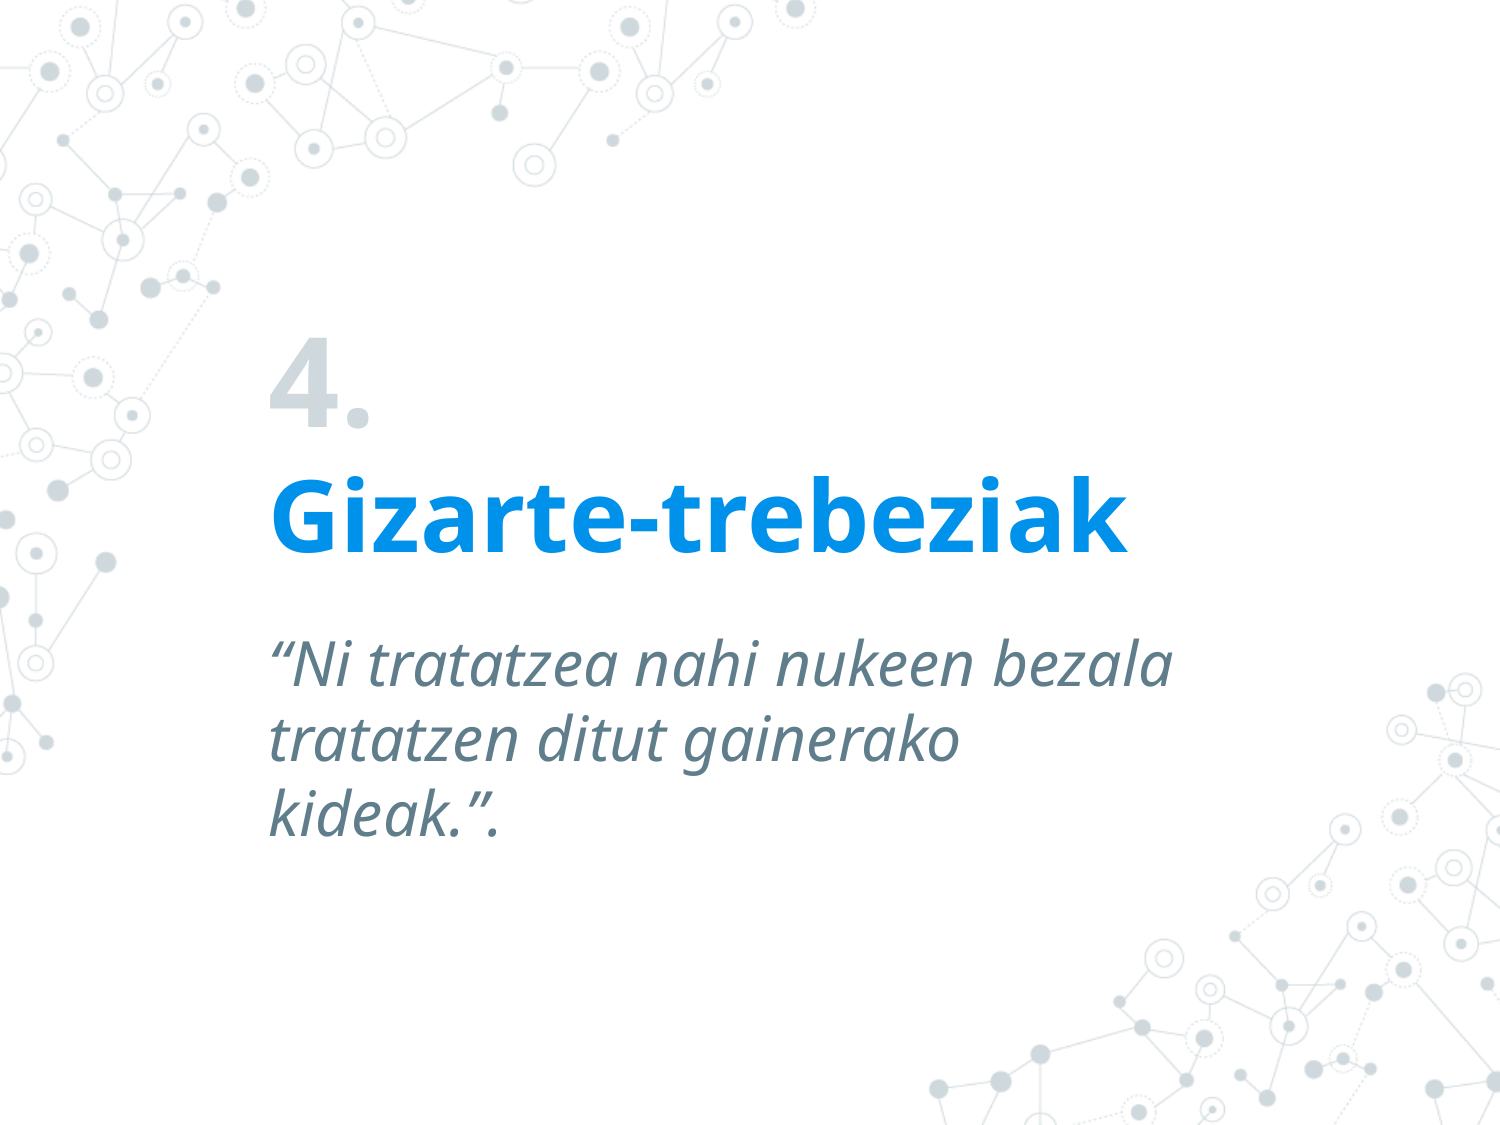

# 4. Gizarte-trebeziak
“Ni tratatzea nahi nukeen bezala tratatzen ditut gainerako kideak.”.